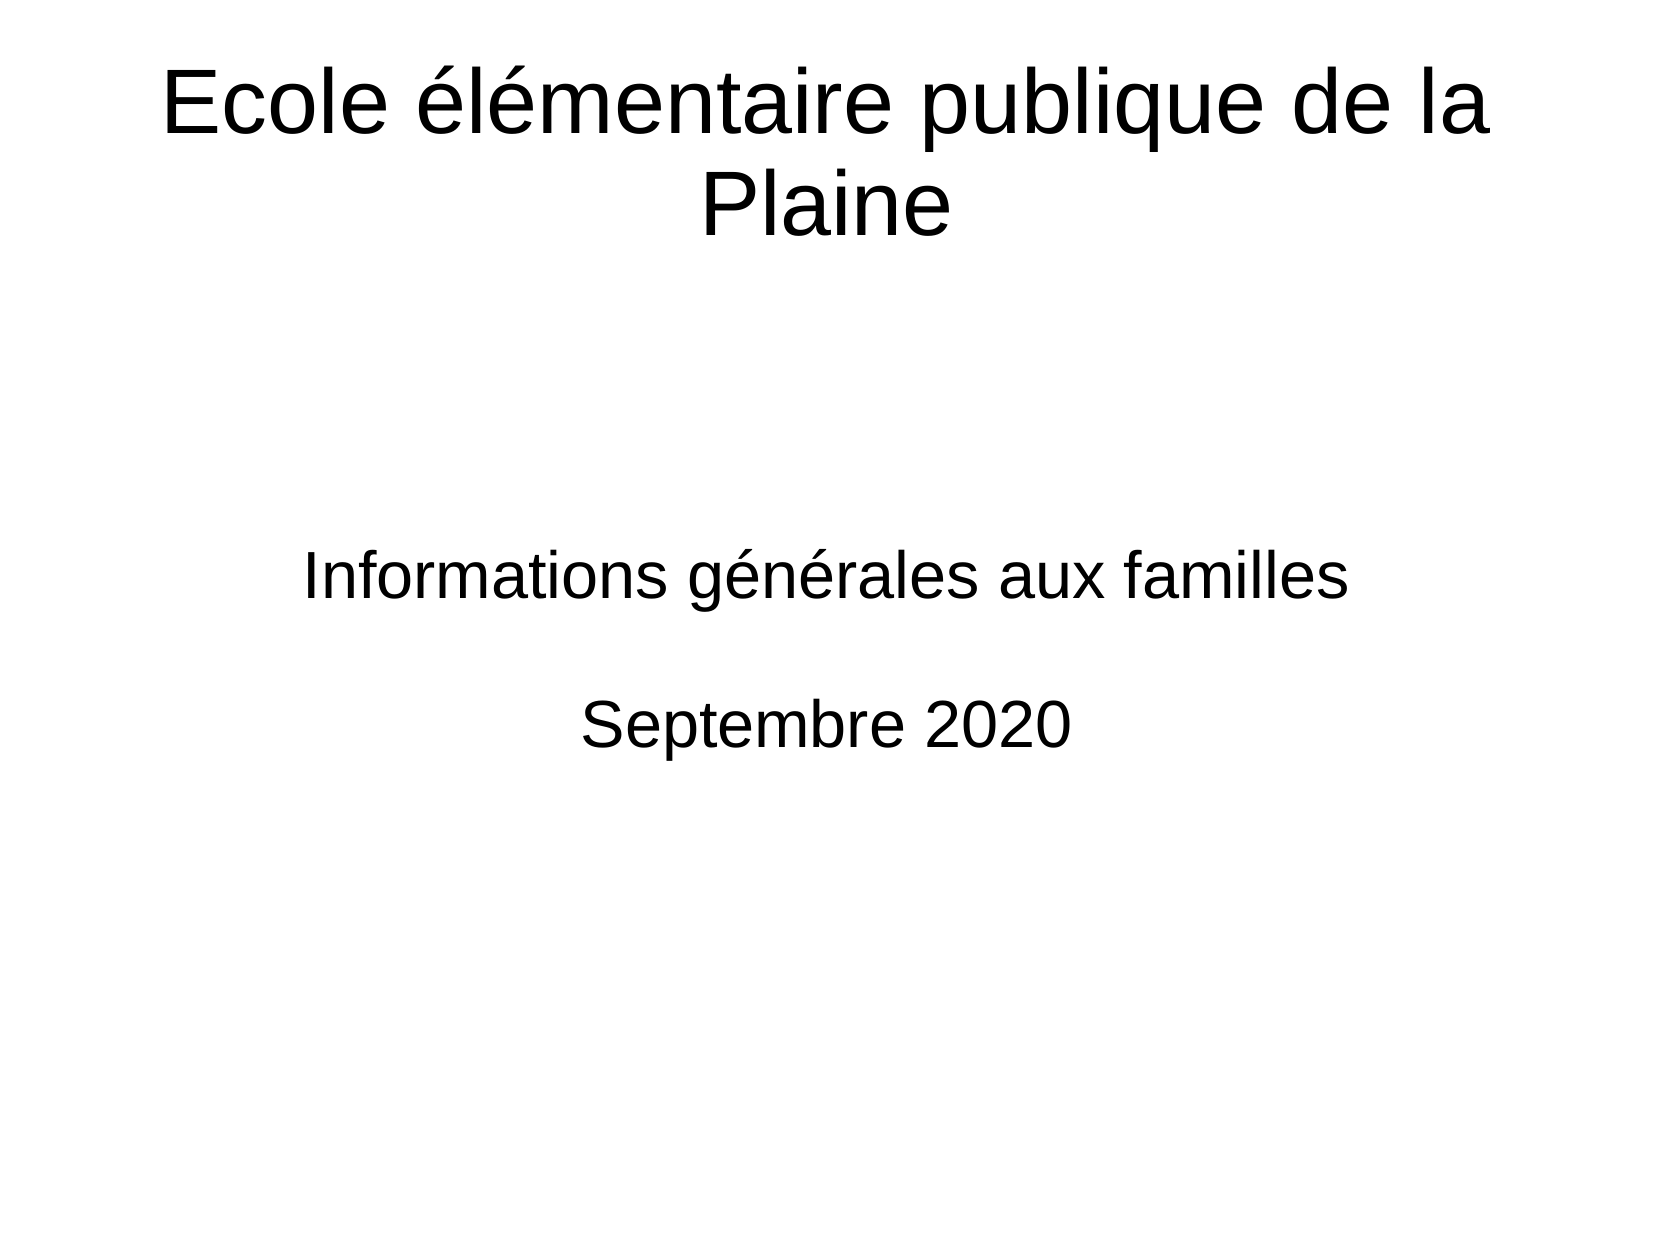

# Ecole élémentaire publique de la Plaine
Informations générales aux familles
Septembre 2020